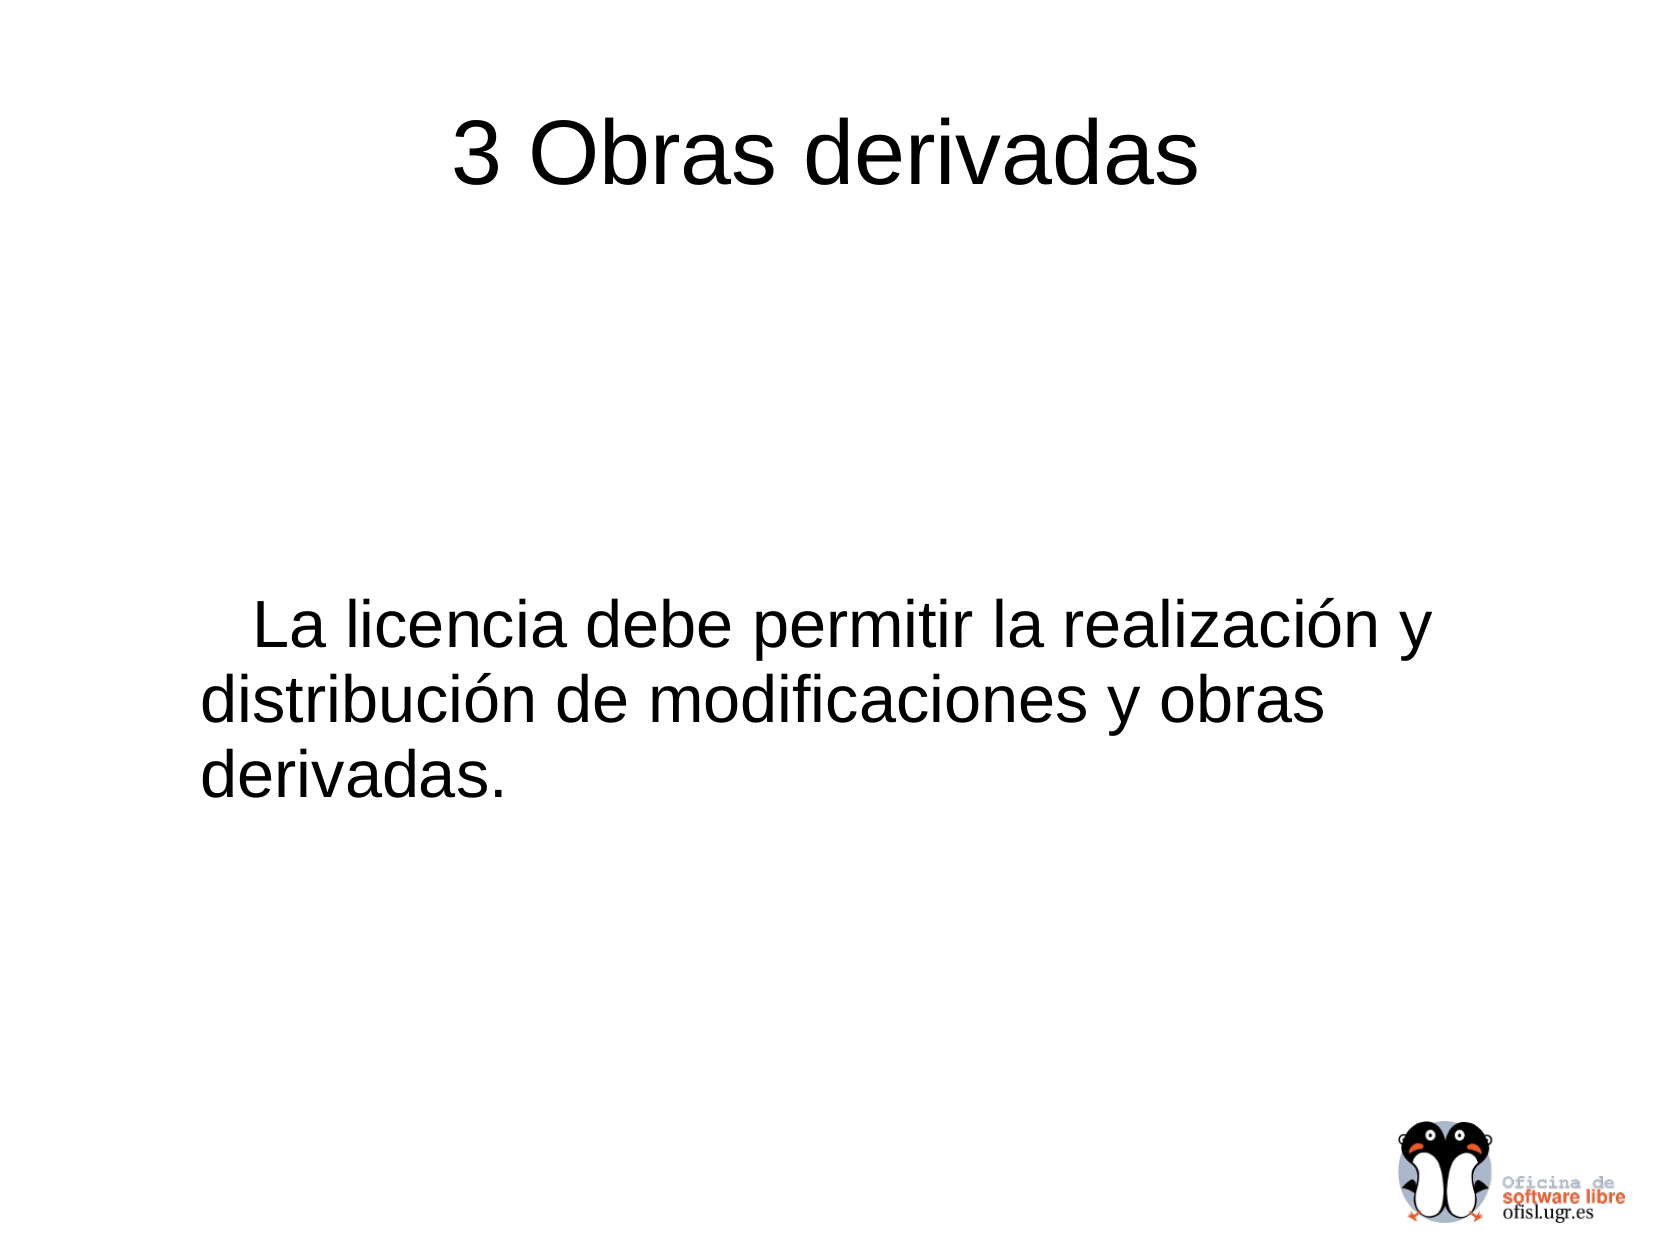

# 3 Obras derivadas
La licencia debe permitir la realización y distribución de modificaciones y obras derivadas.